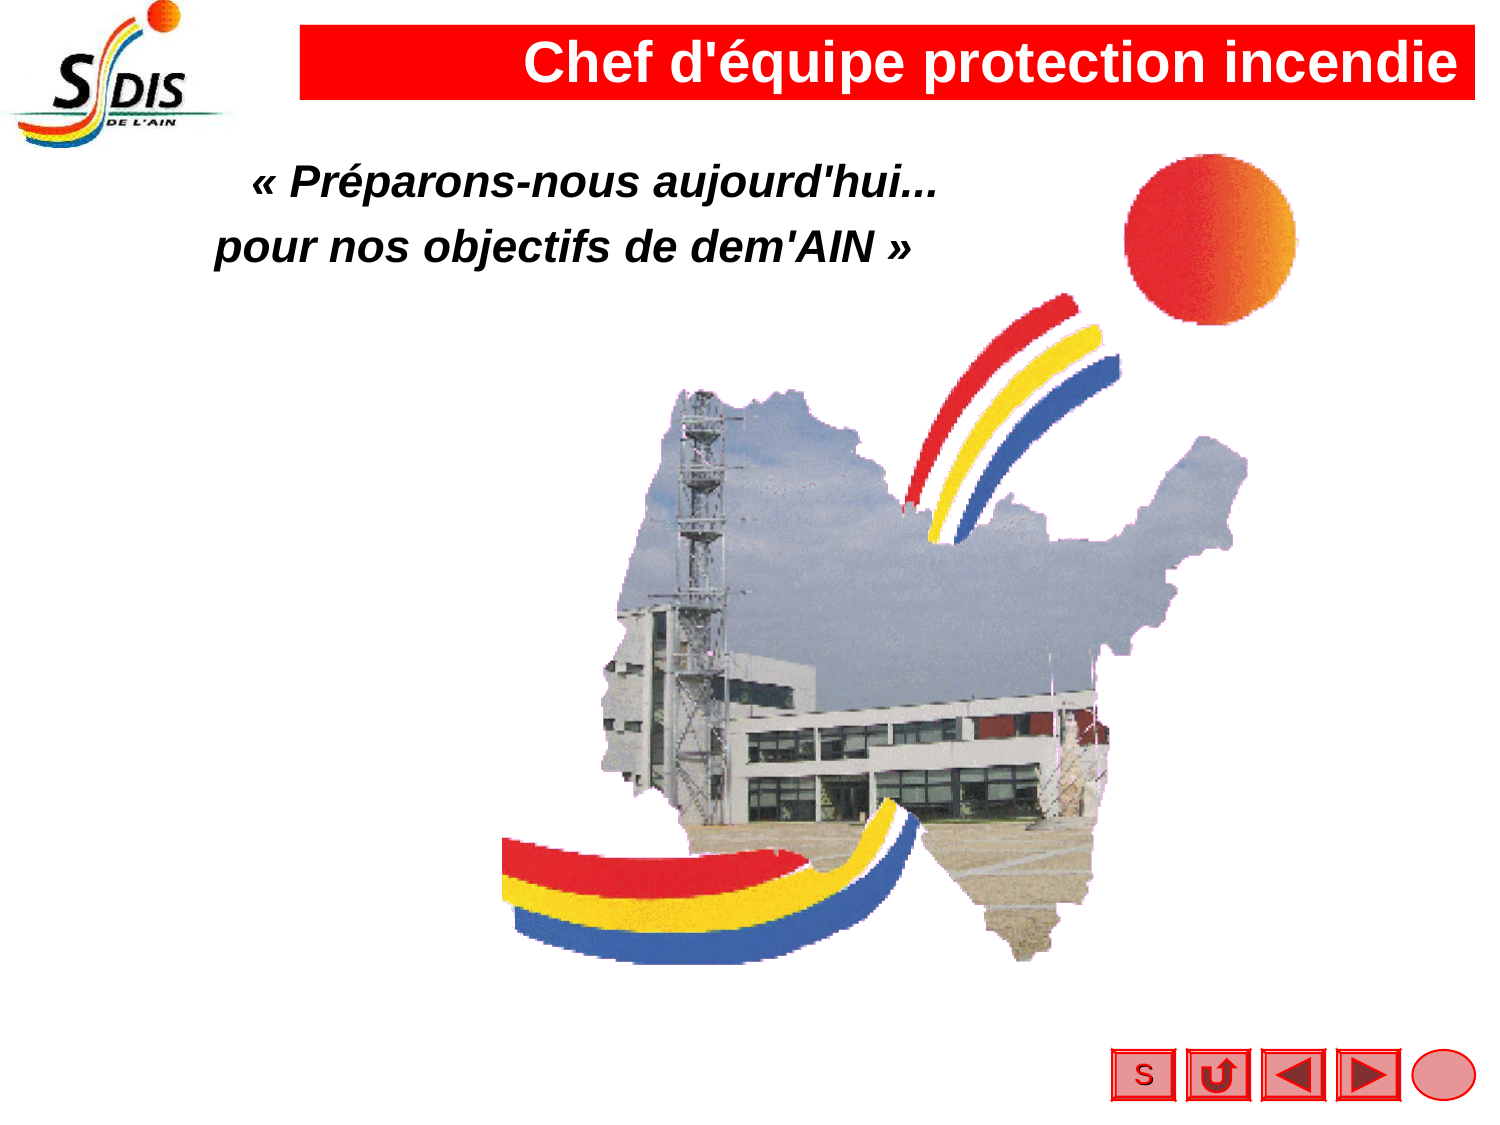

« Préparons-nous aujourd'hui...
pour nos objectifs de dem'AIN »
Chef d'équipe protection incendie